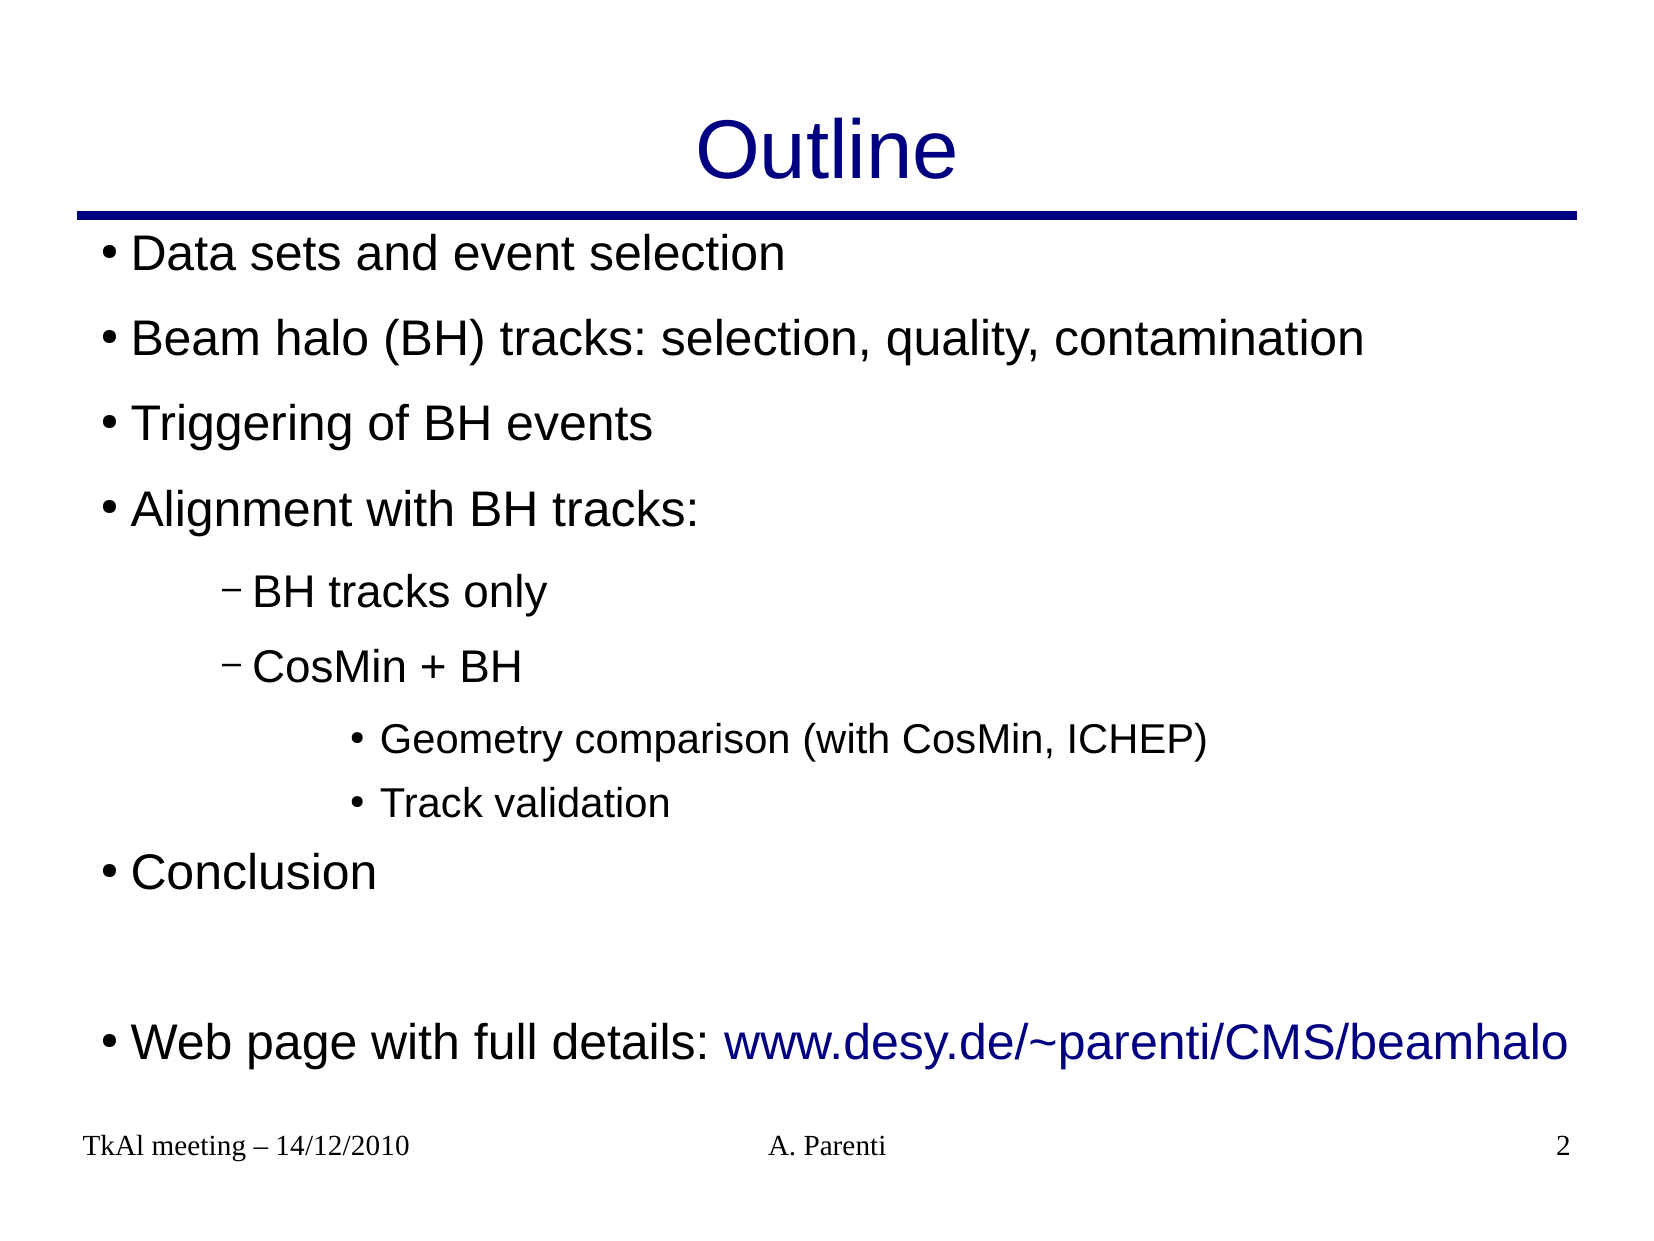

# Outline
Data sets and event selection
Beam halo (BH) tracks: selection, quality, contamination
Triggering of BH events
Alignment with BH tracks:
BH tracks only
CosMin + BH
Geometry comparison (with CosMin, ICHEP)
Track validation
Conclusion
Web page with full details: www.desy.de/~parenti/CMS/beamhalo
2